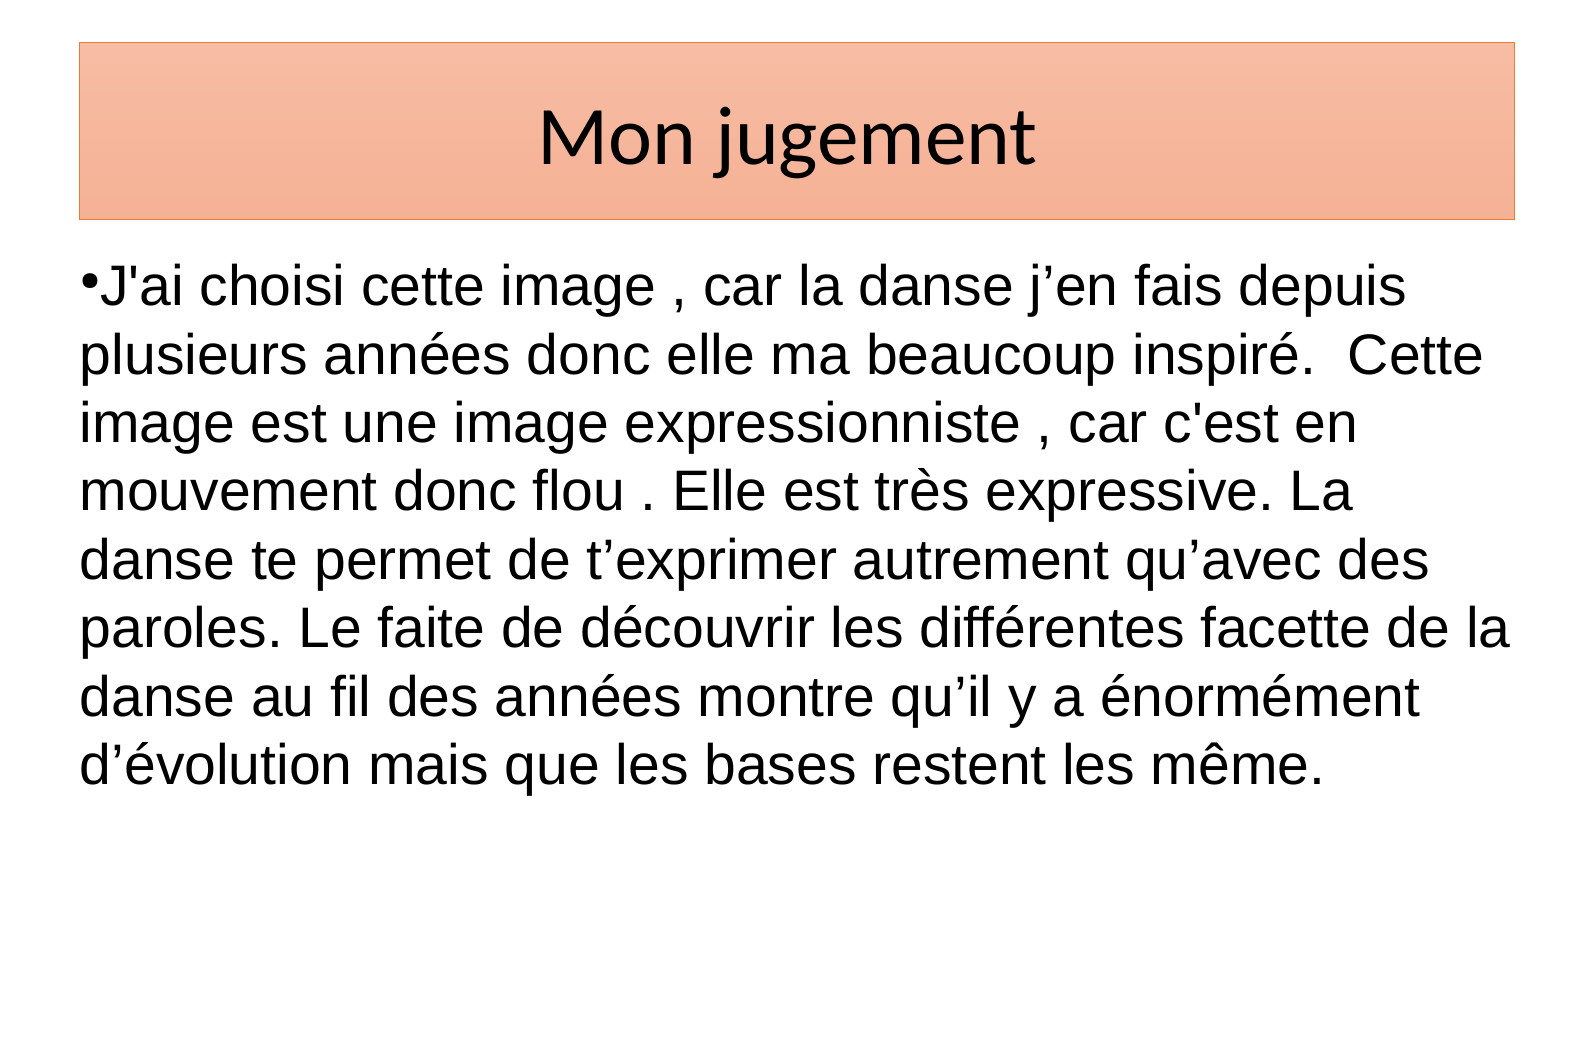

# Mon jugement
J'ai choisi cette image , car la danse j’en fais depuis plusieurs années donc elle ma beaucoup inspiré. Cette image est une image expressionniste , car c'est en mouvement donc flou . Elle est très expressive. La danse te permet de t’exprimer autrement qu’avec des paroles. Le faite de découvrir les différentes facette de la danse au fil des années montre qu’il y a énormément d’évolution mais que les bases restent les même.